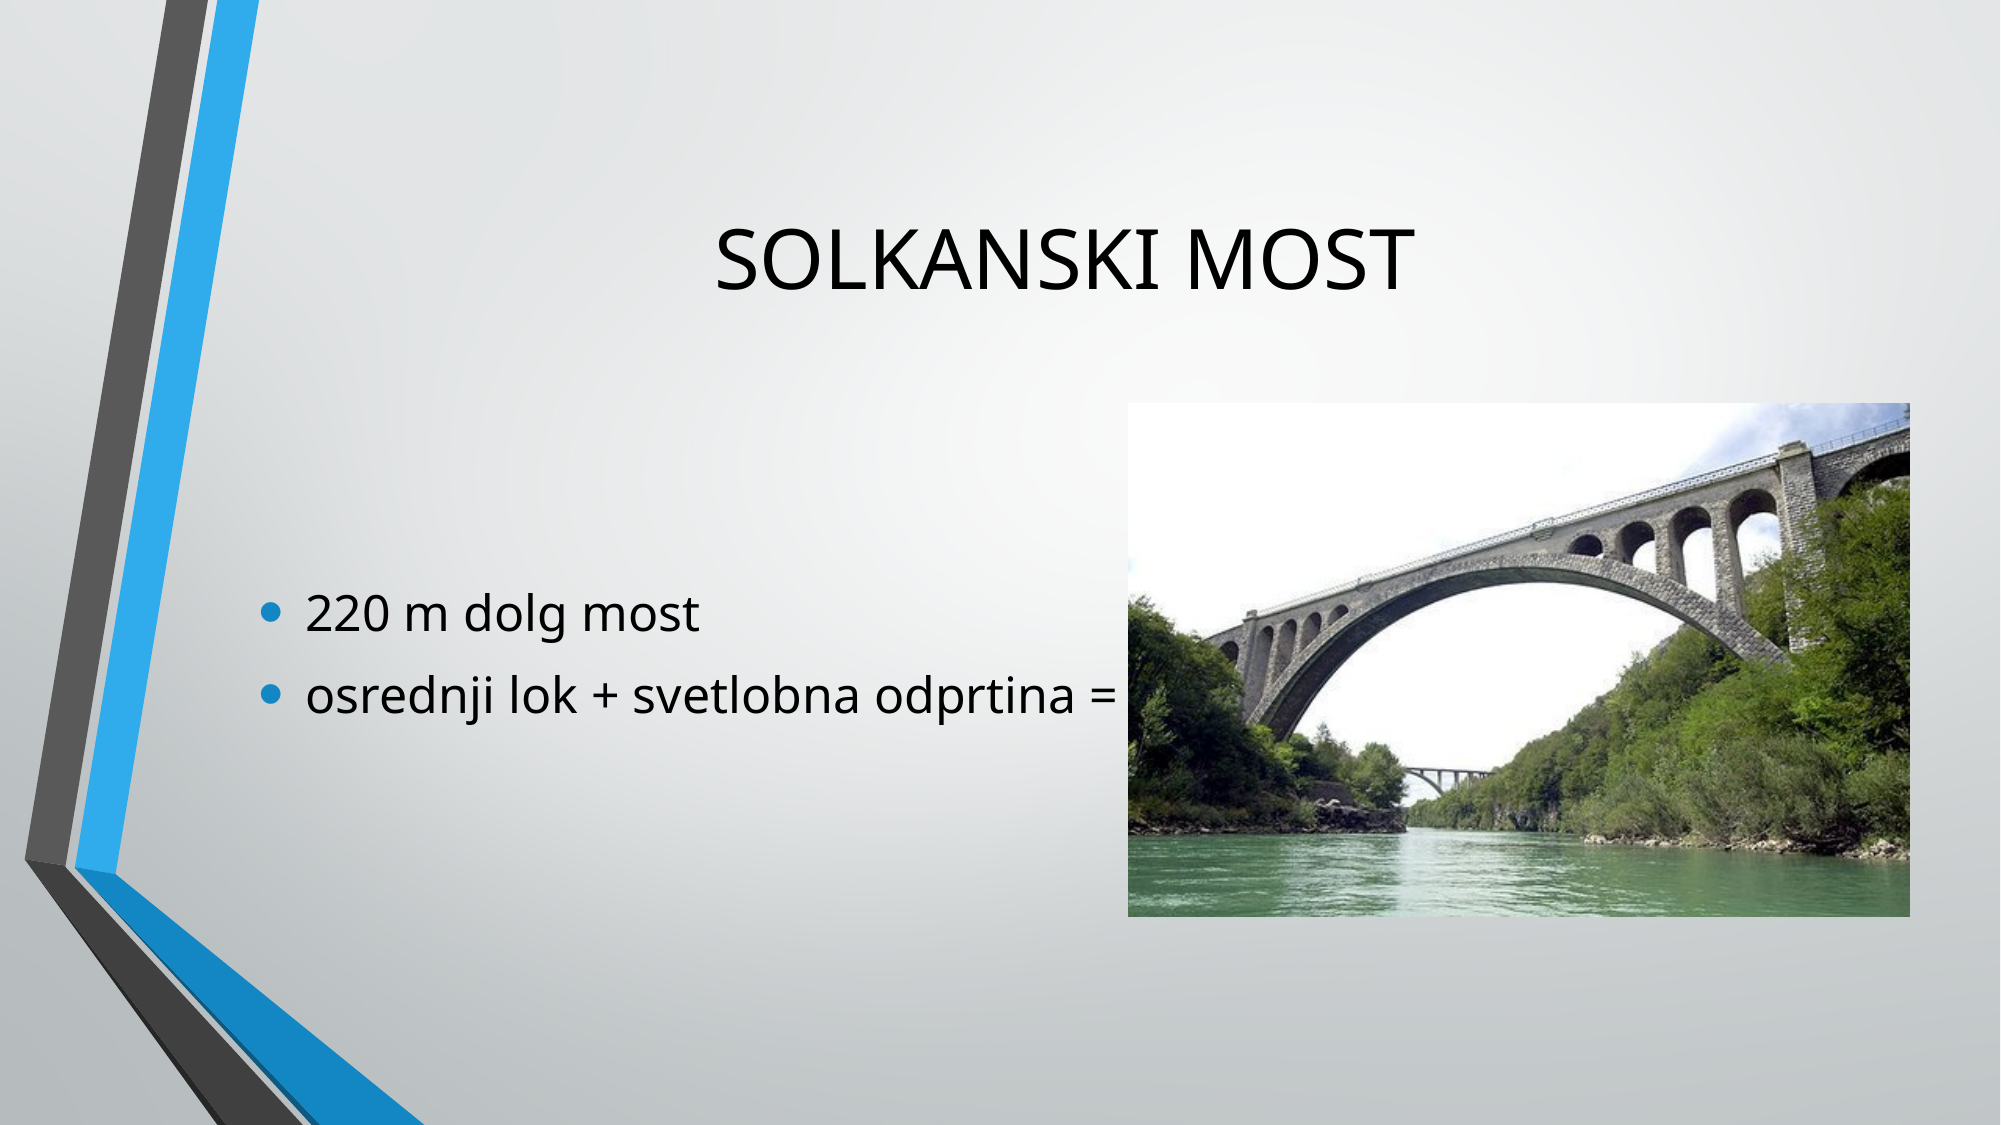

# SOLKANSKI MOST
220 m dolg most
osrednji lok + svetlobna odprtina = 85 m